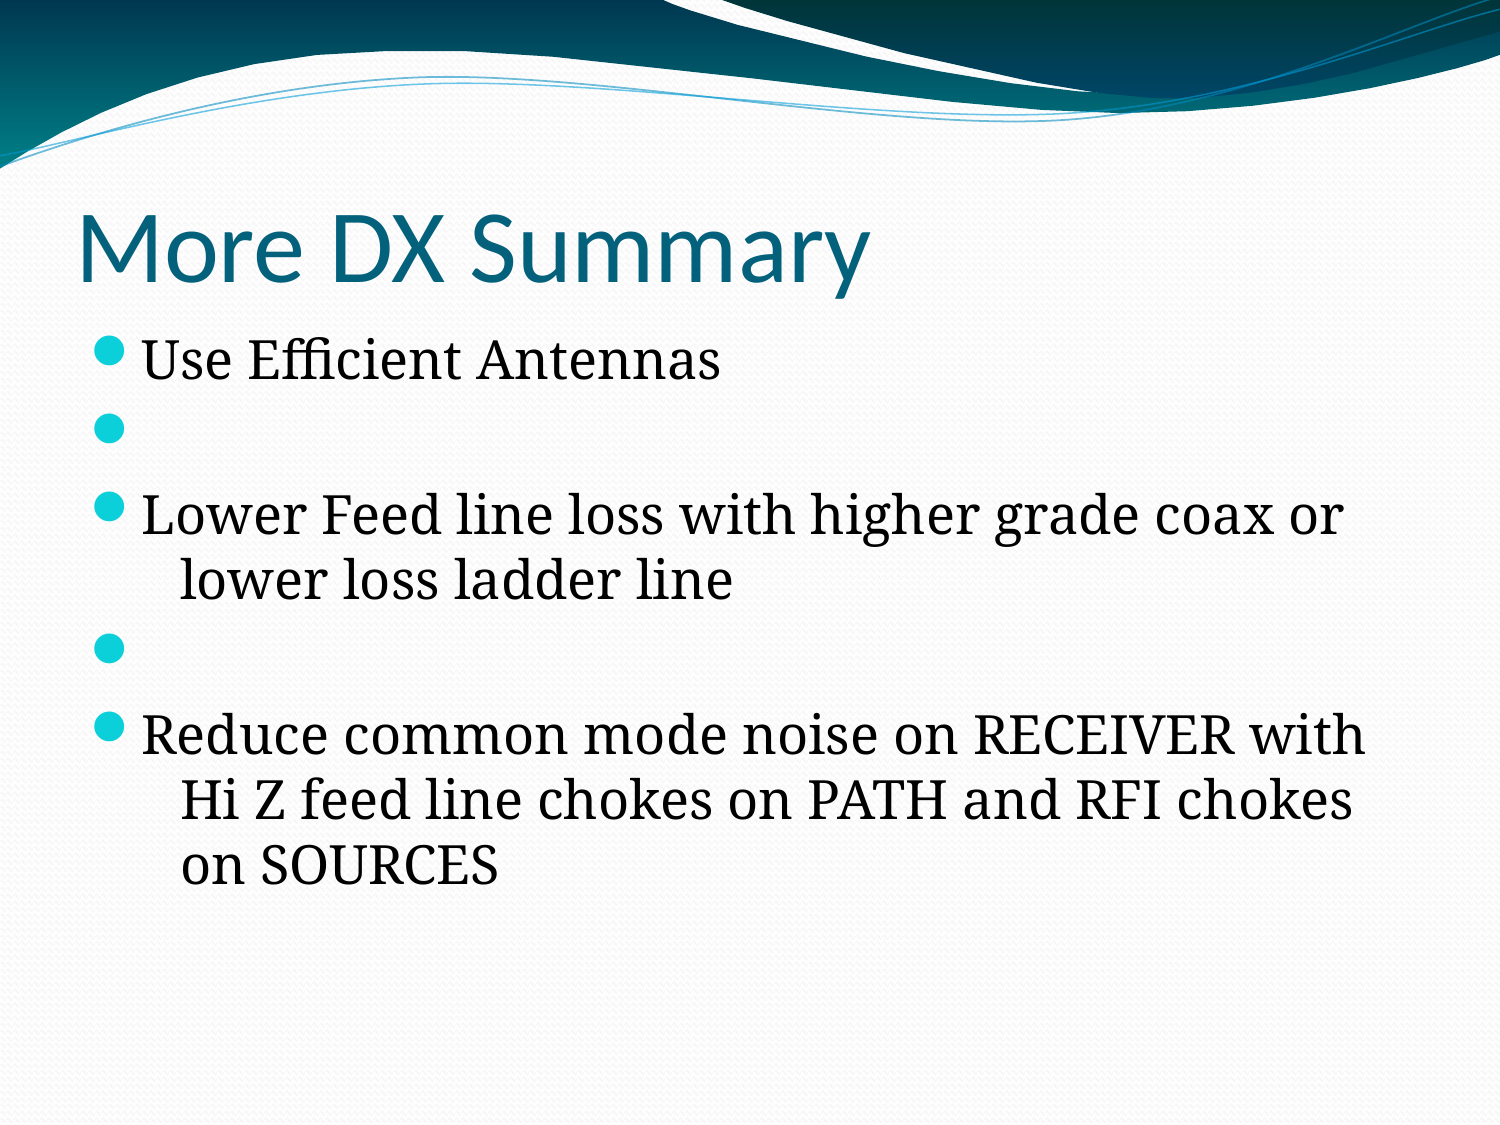

# More DX Summary
Use Efficient Antennas
Lower Feed line loss with higher grade coax or lower loss ladder line
Reduce common mode noise on RECEIVER with Hi Z feed line chokes on PATH and RFI chokes on SOURCES